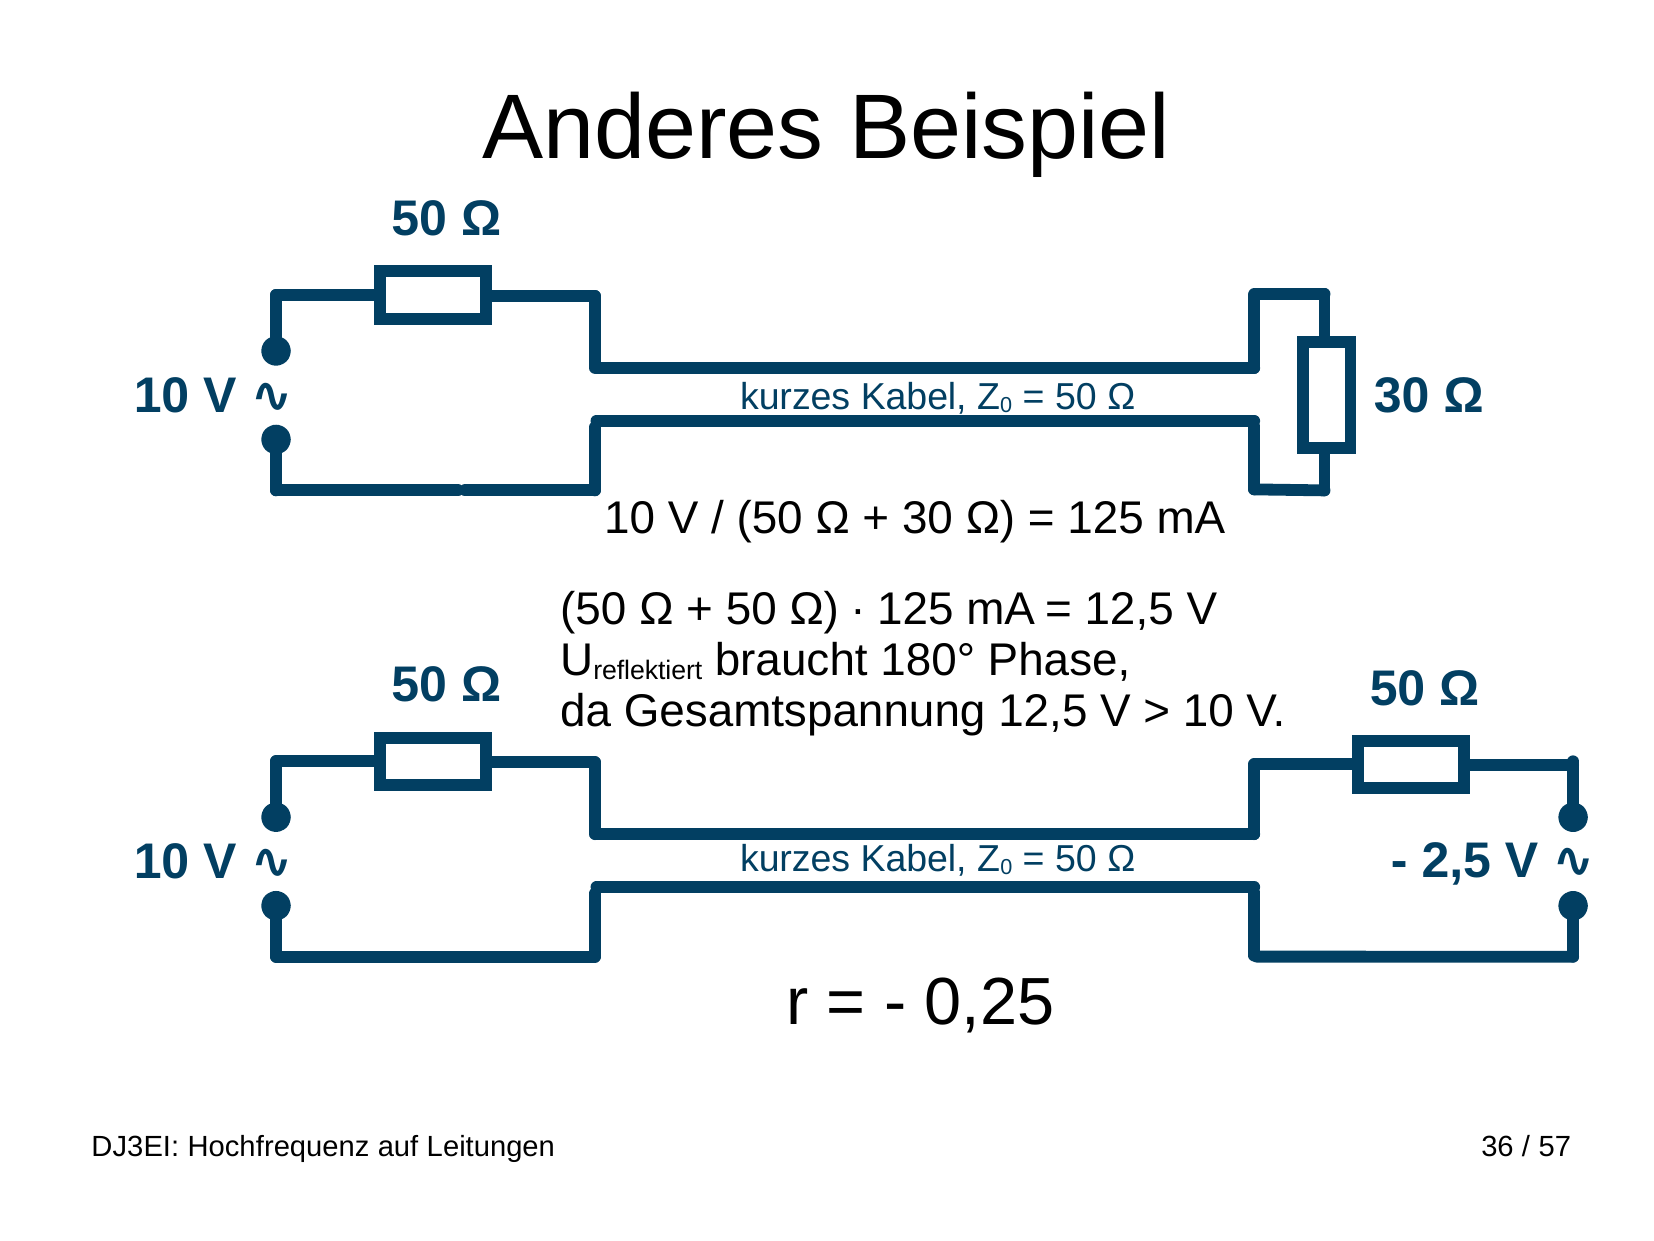

# Anderes Beispiel
50 Ω
10 V ∿
 30 Ω
kurzes Kabel, Z0 = 50 Ω
10 V / (50 Ω + 30 Ω) = 125 mA
(50 Ω + 50 Ω) ∙ 125 mA = 12,5 V
Ureflektiert braucht 180° Phase,
da Gesamtspannung 12,5 V > 10 V.
50 Ω
50 Ω
- 2,5 V ∿
10 V ∿
kurzes Kabel, Z0 = 50 Ω
r = - 0,25